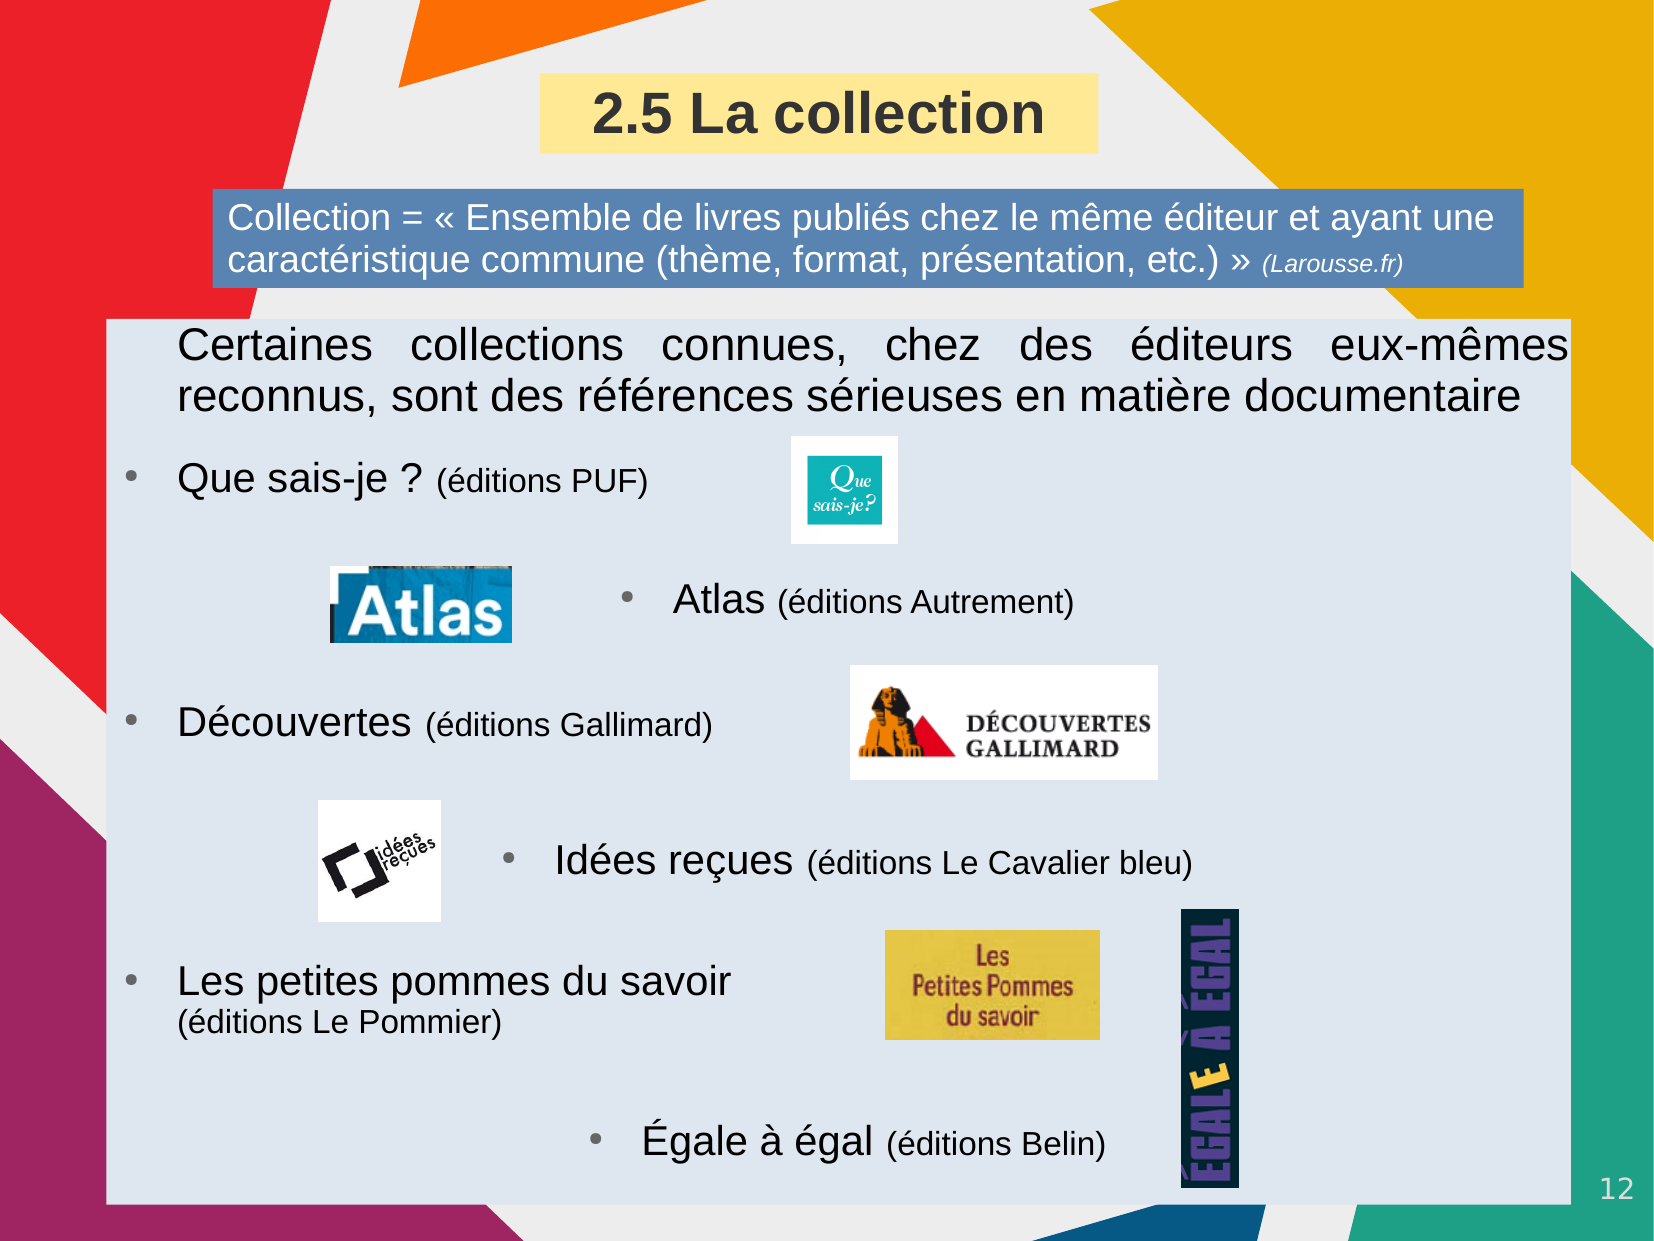

2.5 La collection
Collection = « Ensemble de livres publiés chez le même éditeur et ayant une caractéristique commune (thème, format, présentation, etc.) » (Larousse.fr)
# Certaines collections connues, chez des éditeurs eux-mêmes reconnus, sont des références sérieuses en matière documentaire
Que sais-je ? (éditions PUF)
Atlas (éditions Autrement)
Découvertes (éditions Gallimard)
Idées reçues (éditions Le Cavalier bleu)
Les petites pommes du savoir
(éditions Le Pommier)
Égale à égal (éditions Belin)
12